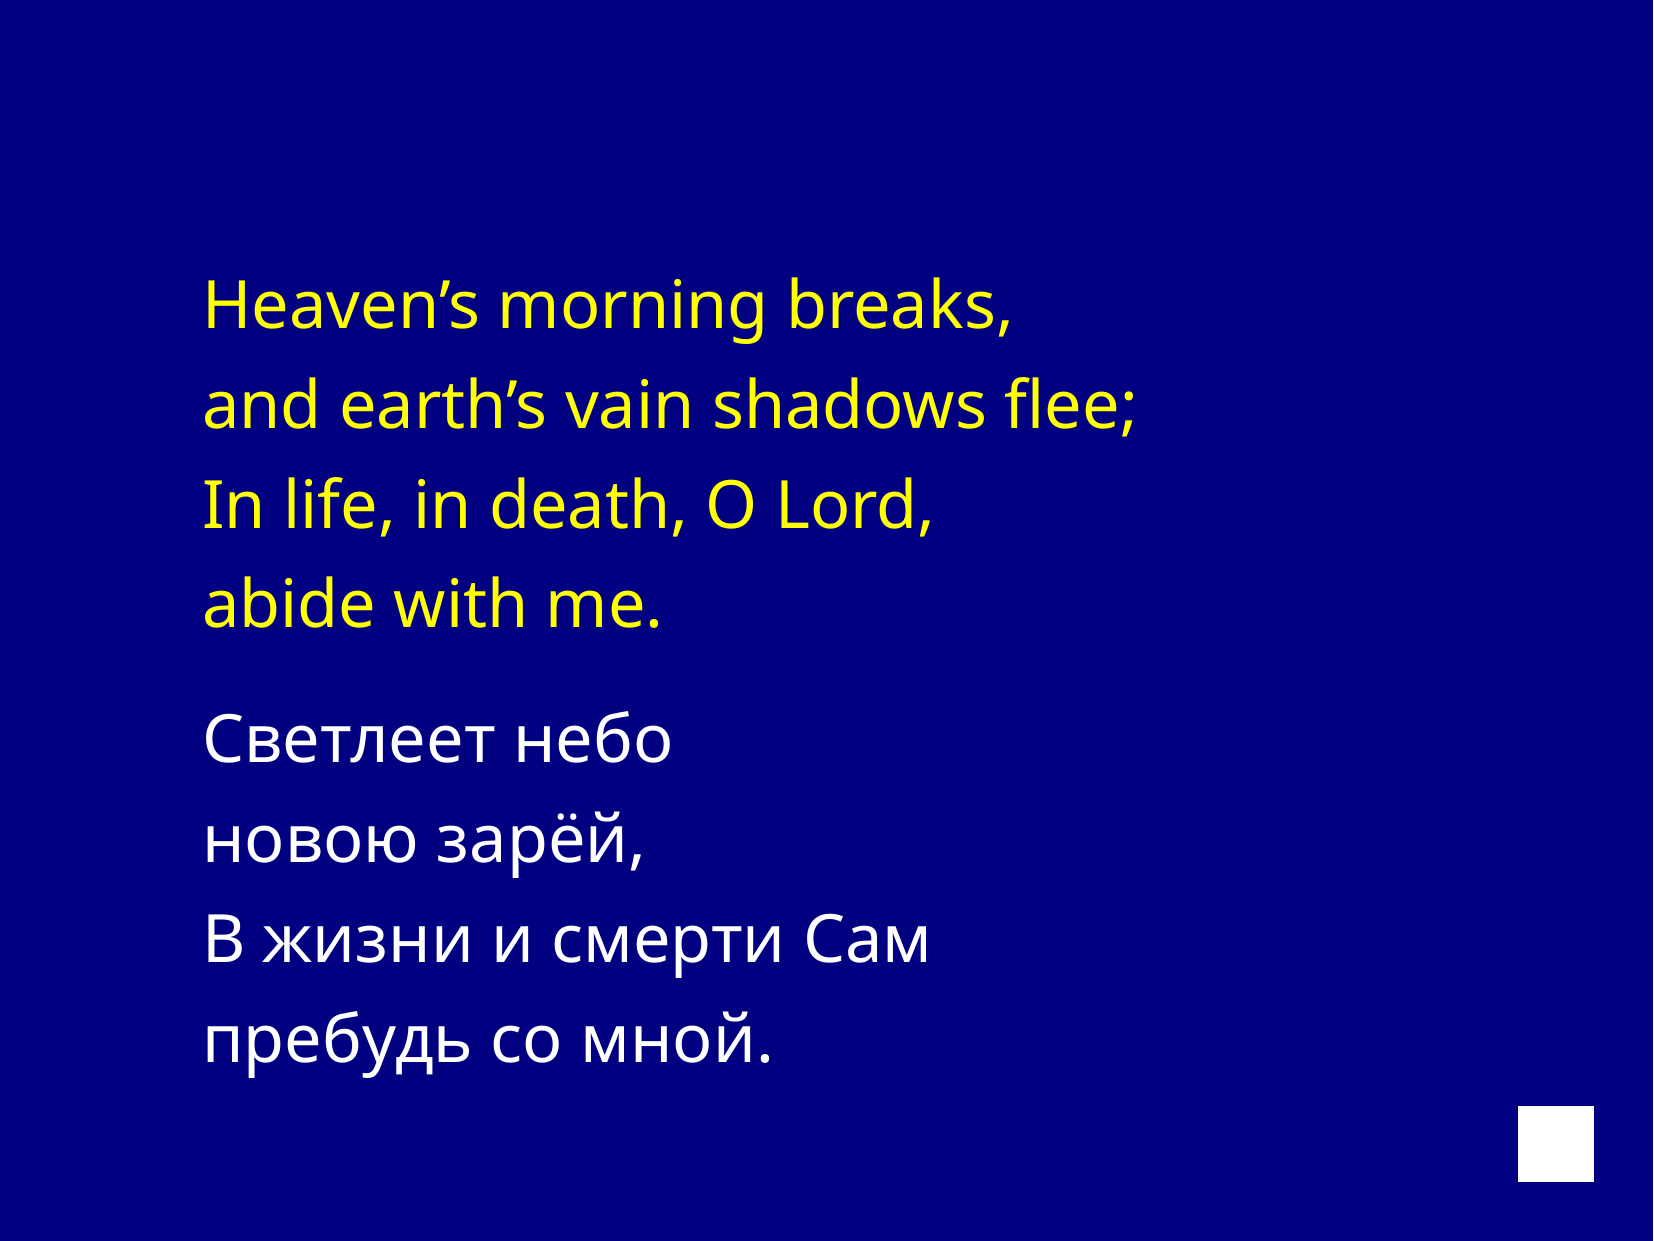

Heaven’s morning breaks,
	and earth’s vain shadows flee;
	In life, in death, O Lord,
	abide with me.
	Светлеет небо
	новою зарёй,
	В жизни и смерти Сам
	пребудь со мной.